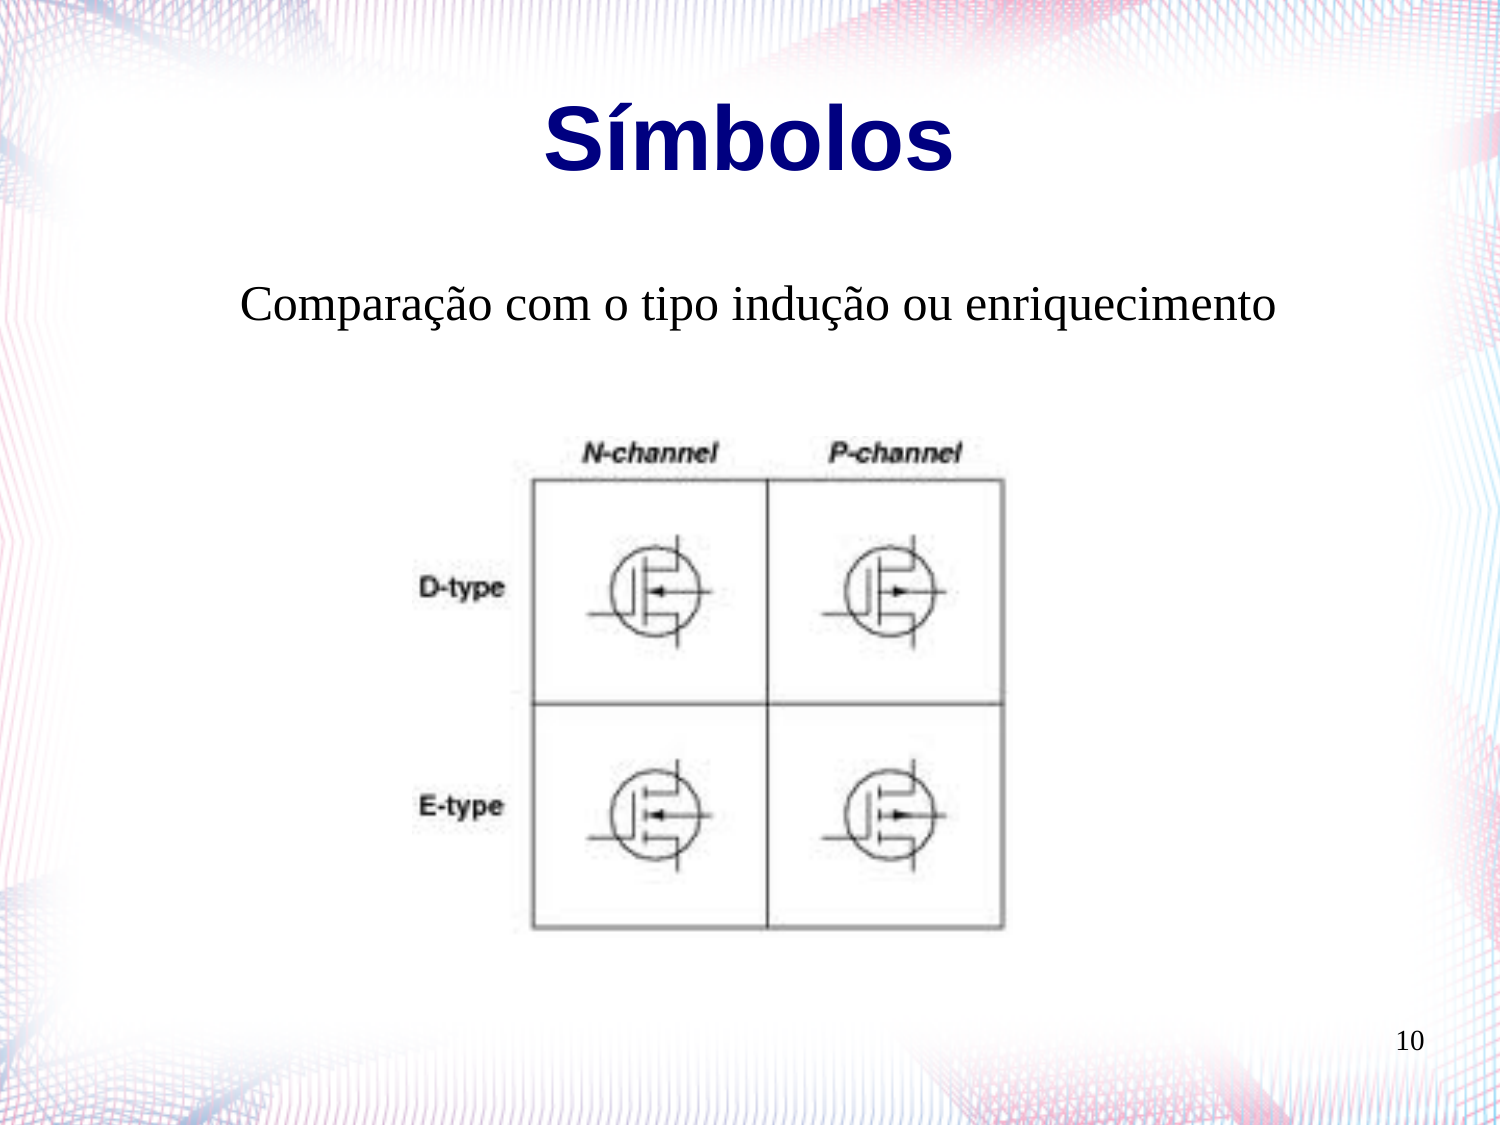

# Símbolos
Comparação com o tipo indução ou enriquecimento
10